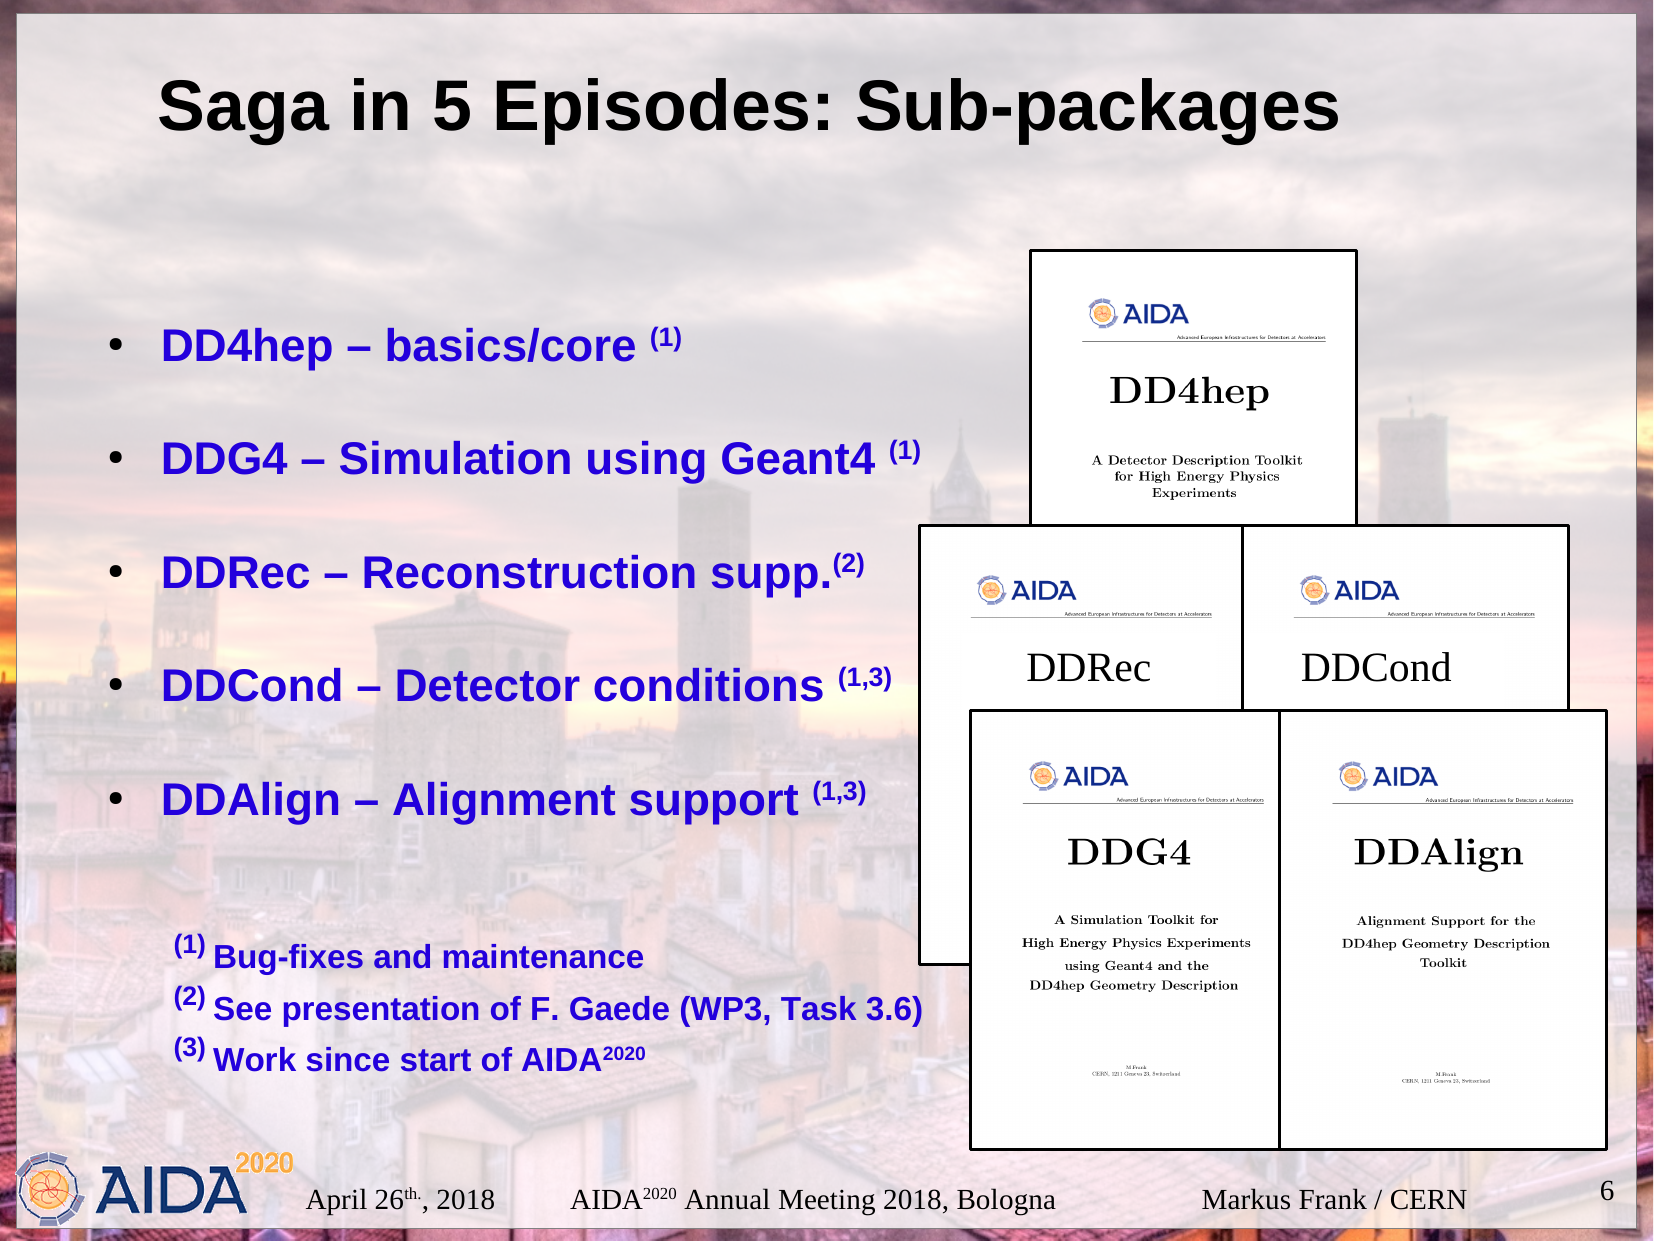

# Saga in 5 Episodes: Sub-packages
DD4hep – basics/core (1)
DDG4 – Simulation using Geant4 (1)
DDRec – Reconstruction supp.(2)
DDCond – Detector conditions (1,3)
DDAlign – Alignment support (1,3)
 (1) Bug-fixes and maintenance
 (2) See presentation of F. Gaede (WP3, Task 3.6)
 (3) Work since start of AIDA2020
DDRec
DDCond
6
February, 4th. 2014
CLIC Workshop at CERN, Markus Frank / CERN